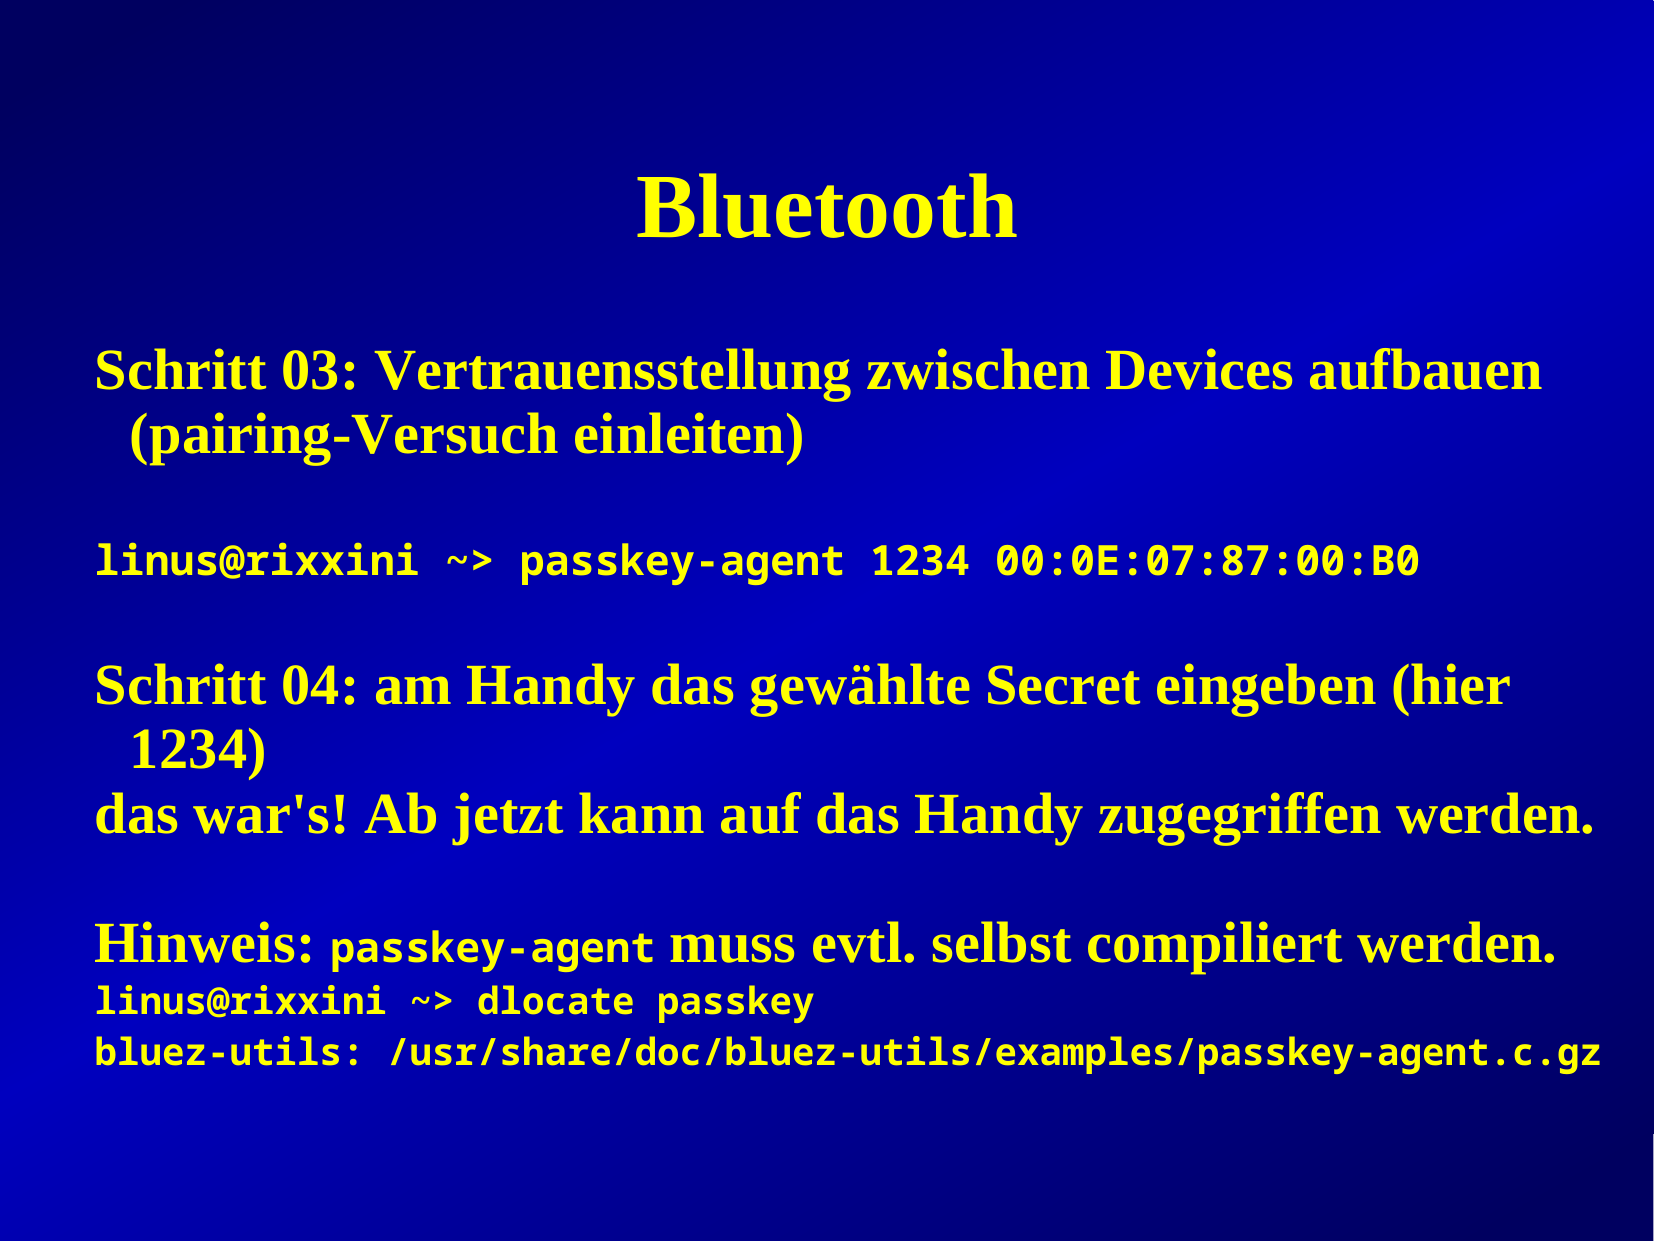

# Bluetooth
Schritt 03: Vertrauensstellung zwischen Devices aufbauen (pairing-Versuch einleiten)
linus@rixxini ~> passkey-agent 1234 00:0E:07:87:00:B0
Schritt 04: am Handy das gewählte Secret eingeben (hier 1234)
das war's! Ab jetzt kann auf das Handy zugegriffen werden.
Hinweis: passkey-agent muss evtl. selbst compiliert werden.
linus@rixxini ~> dlocate passkey
bluez-utils: /usr/share/doc/bluez-utils/examples/passkey-agent.c.gz